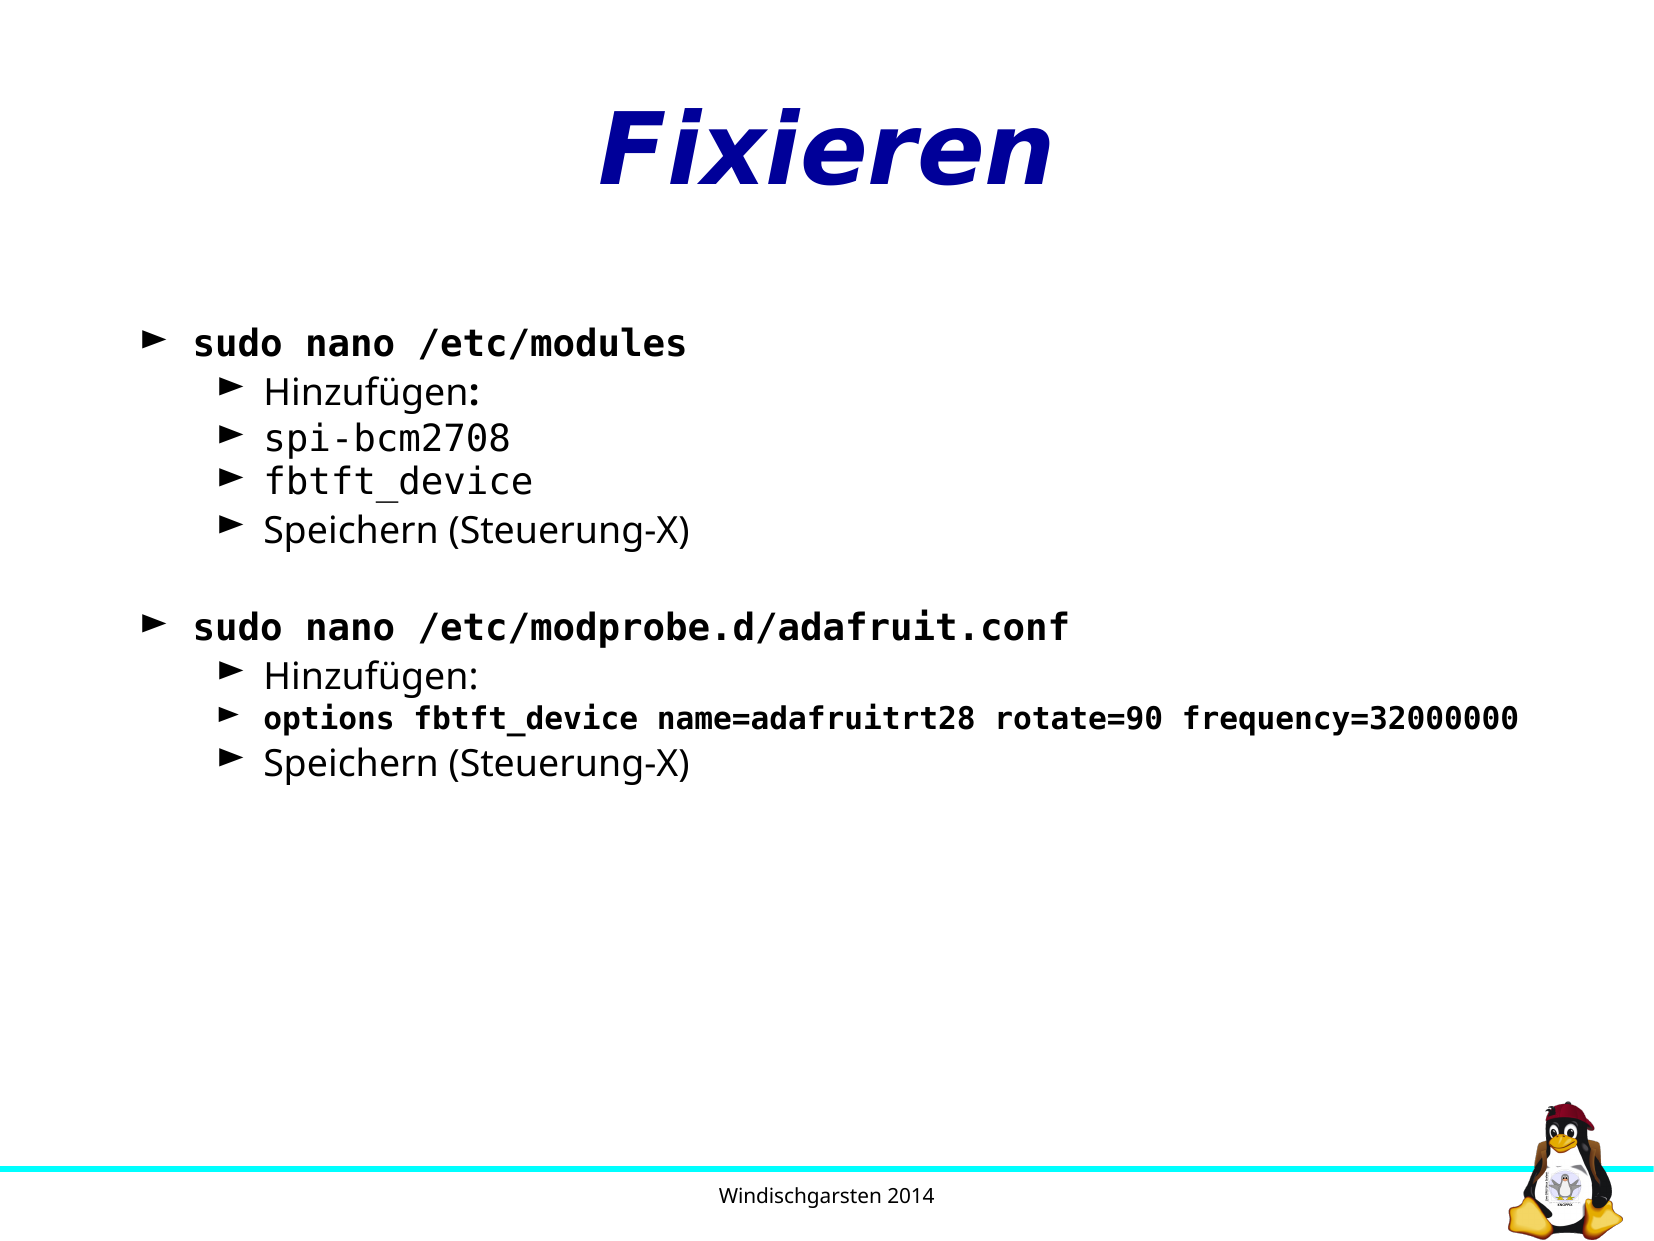

# Fixieren
sudo nano /etc/modules
Hinzufügen:
spi-bcm2708
fbtft_device
Speichern (Steuerung-X)
sudo nano /etc/modprobe.d/adafruit.conf
Hinzufügen:
options fbtft_device name=adafruitrt28 rotate=90 frequency=32000000
Speichern (Steuerung-X)